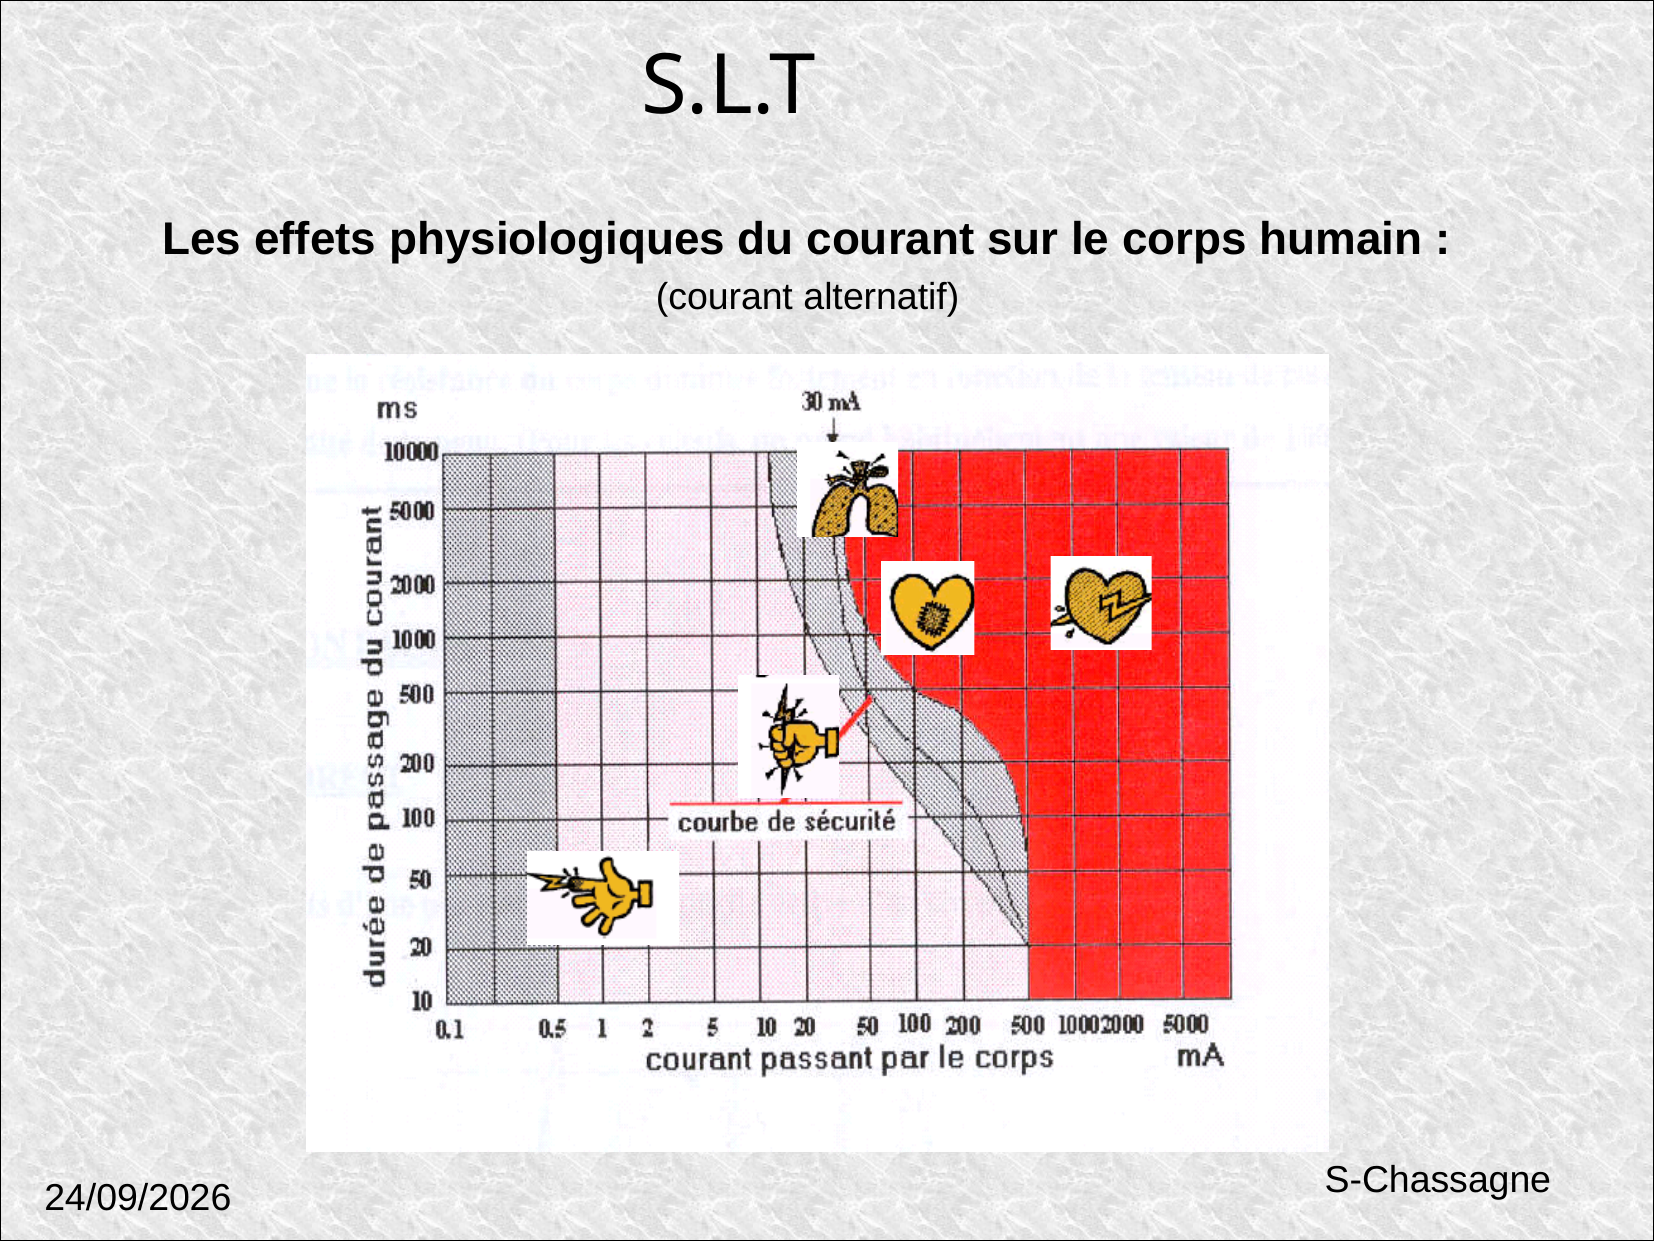

S.L.T
Les effets physiologiques du courant sur le corps humain :
(courant alternatif)